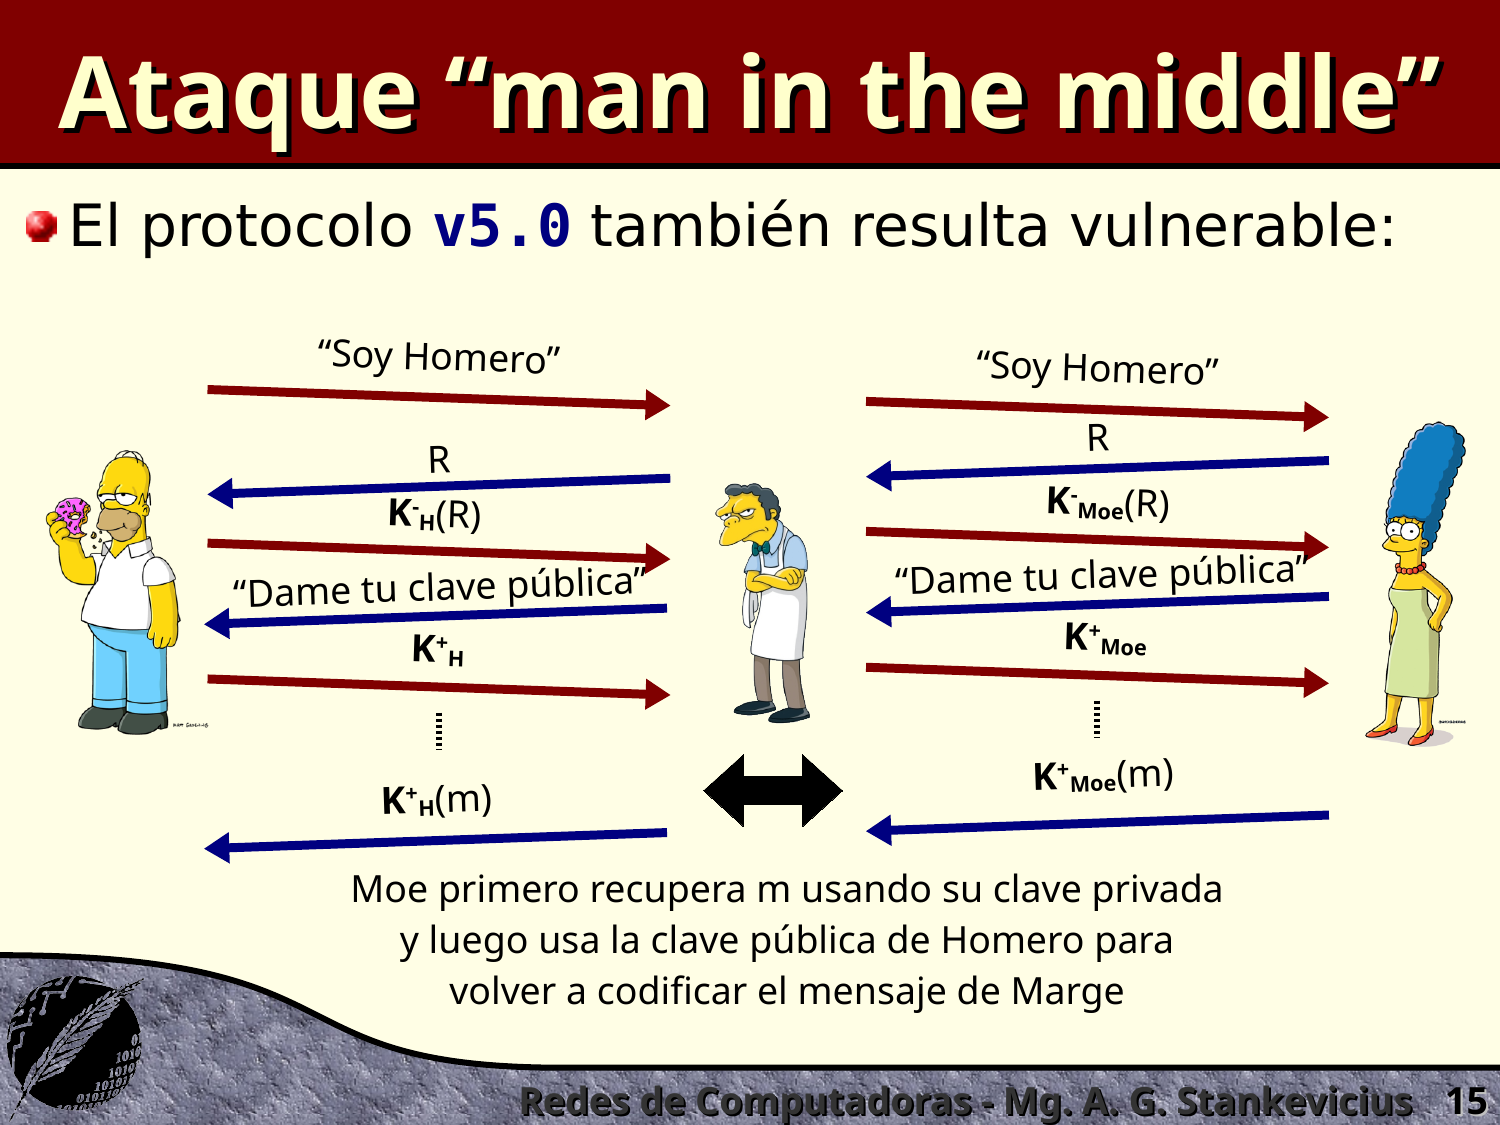

# Ataque “man in the middle”
El protocolo v5.0 también resulta vulnerable:
“Soy Homero”
“Soy Homero”
R
R
K-Moe(R)
K-H(R)
“Dame tu clave pública”
“Dame tu clave pública”
K+Moe
K+H
K+Moe(m)
K+H(m)
Moe primero recupera m usando su clave privada
y luego usa la clave pública de Homero para
volver a codificar el mensaje de Marge
15